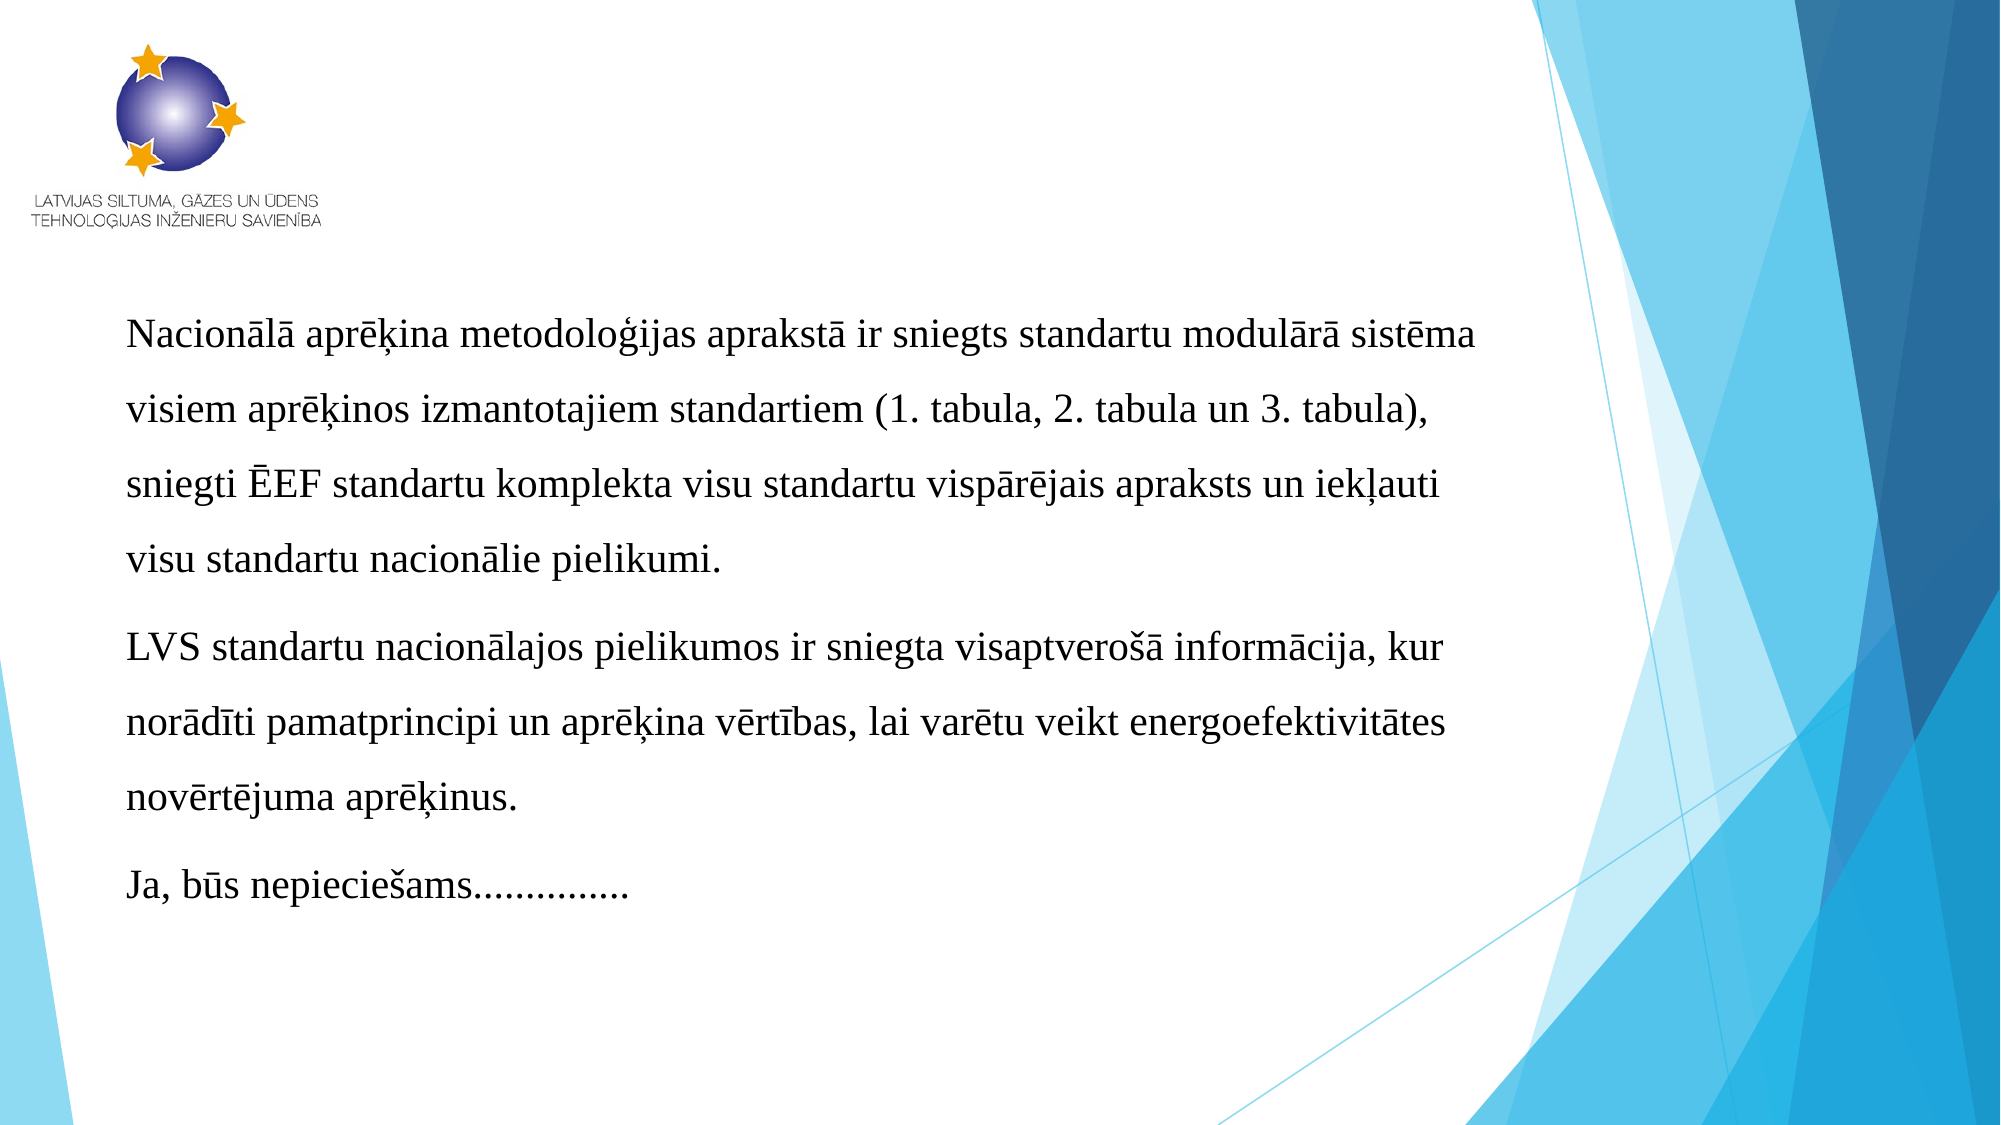

# Nacionālā aprēķina metodoloģijas aprakstā ir sniegts standartu modulārā sistēma visiem aprēķinos izmantotajiem standartiem (1. tabula, 2. tabula un 3. tabula), sniegti ĒEF standartu komplekta visu standartu vispārējais apraksts un iekļauti visu standartu nacionālie pielikumi.
LVS standartu nacionālajos pielikumos ir sniegta visaptverošā informācija, kur norādīti pamatprincipi un aprēķina vērtības, lai varētu veikt energoefektivitātes novērtējuma aprēķinus.
Ja, būs nepieciešams...............